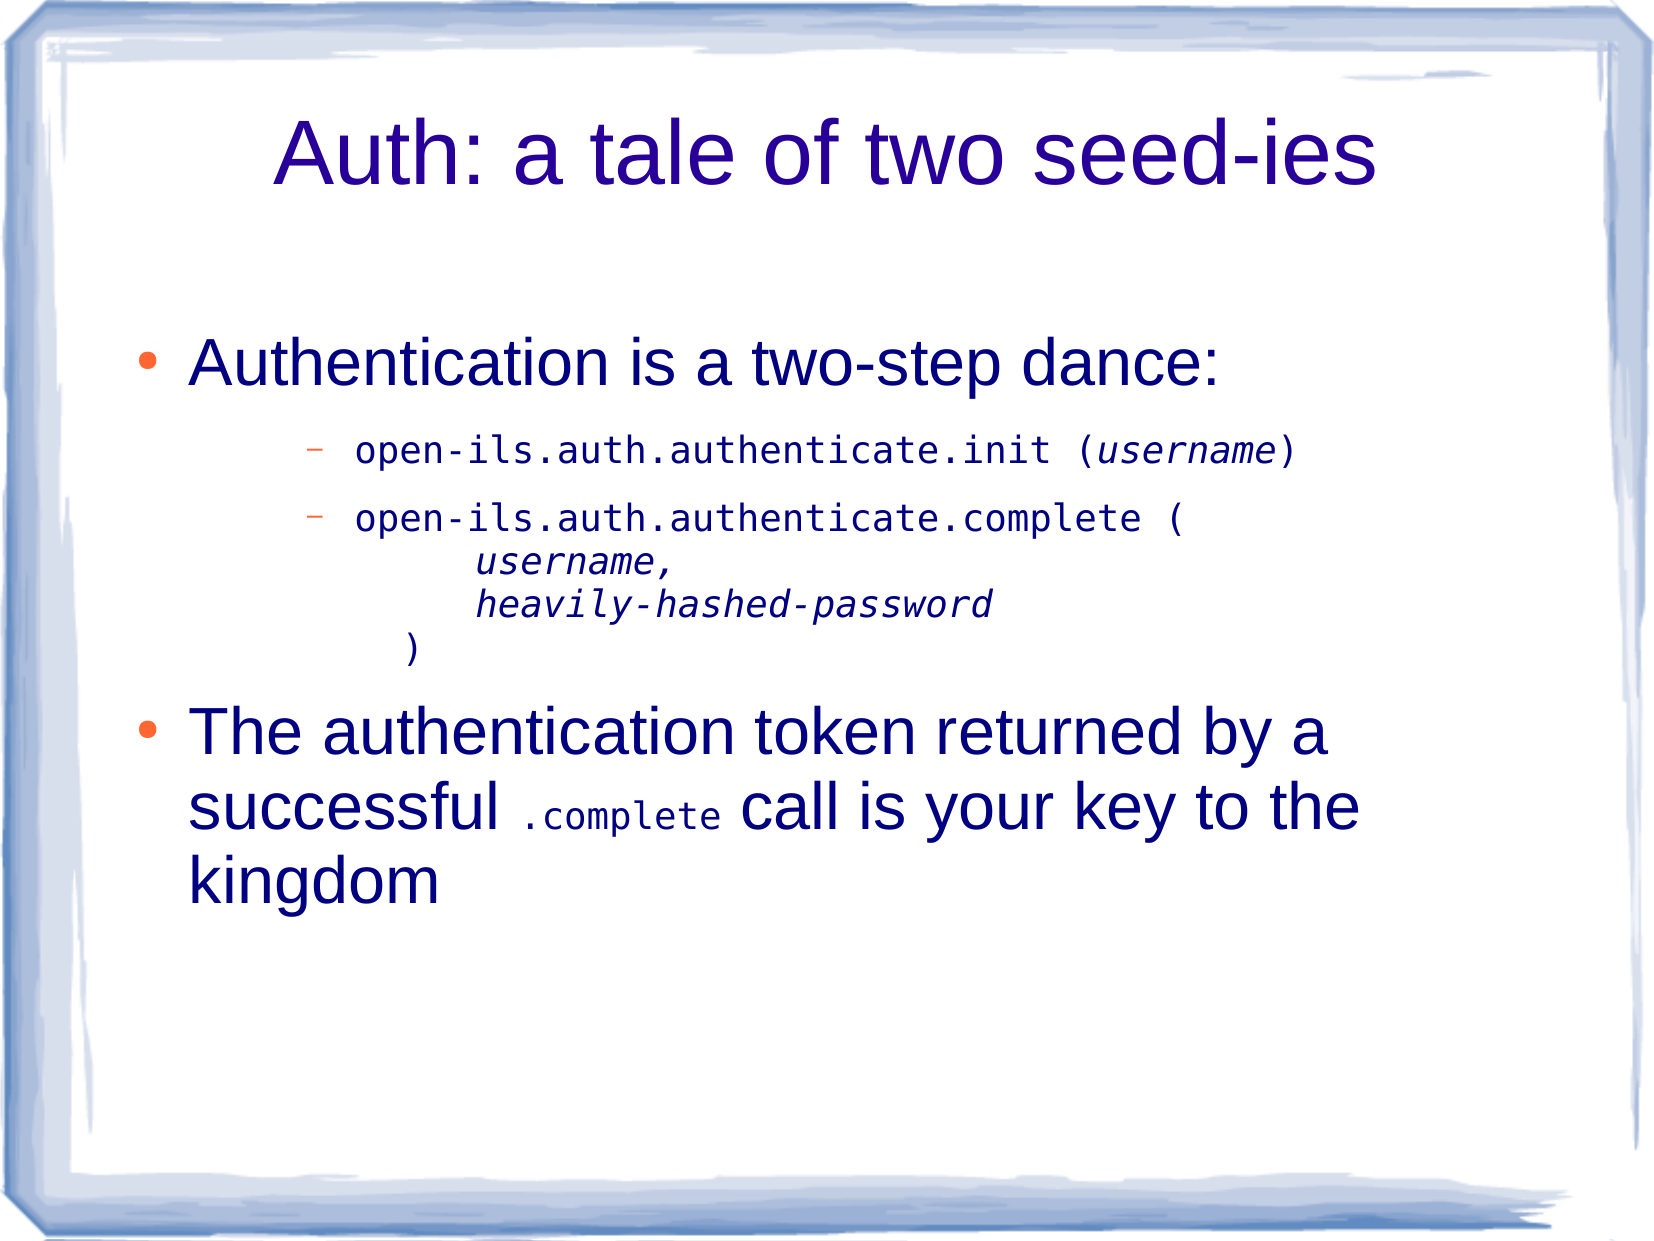

# Auth: a tale of two seed-ies
Authentication is a two-step dance:
open-ils.auth.authenticate.init (username)
open-ils.auth.authenticate.complete (
	username,
	heavily-hashed-password
)
The authentication token returned by a successful .complete call is your key to the kingdom